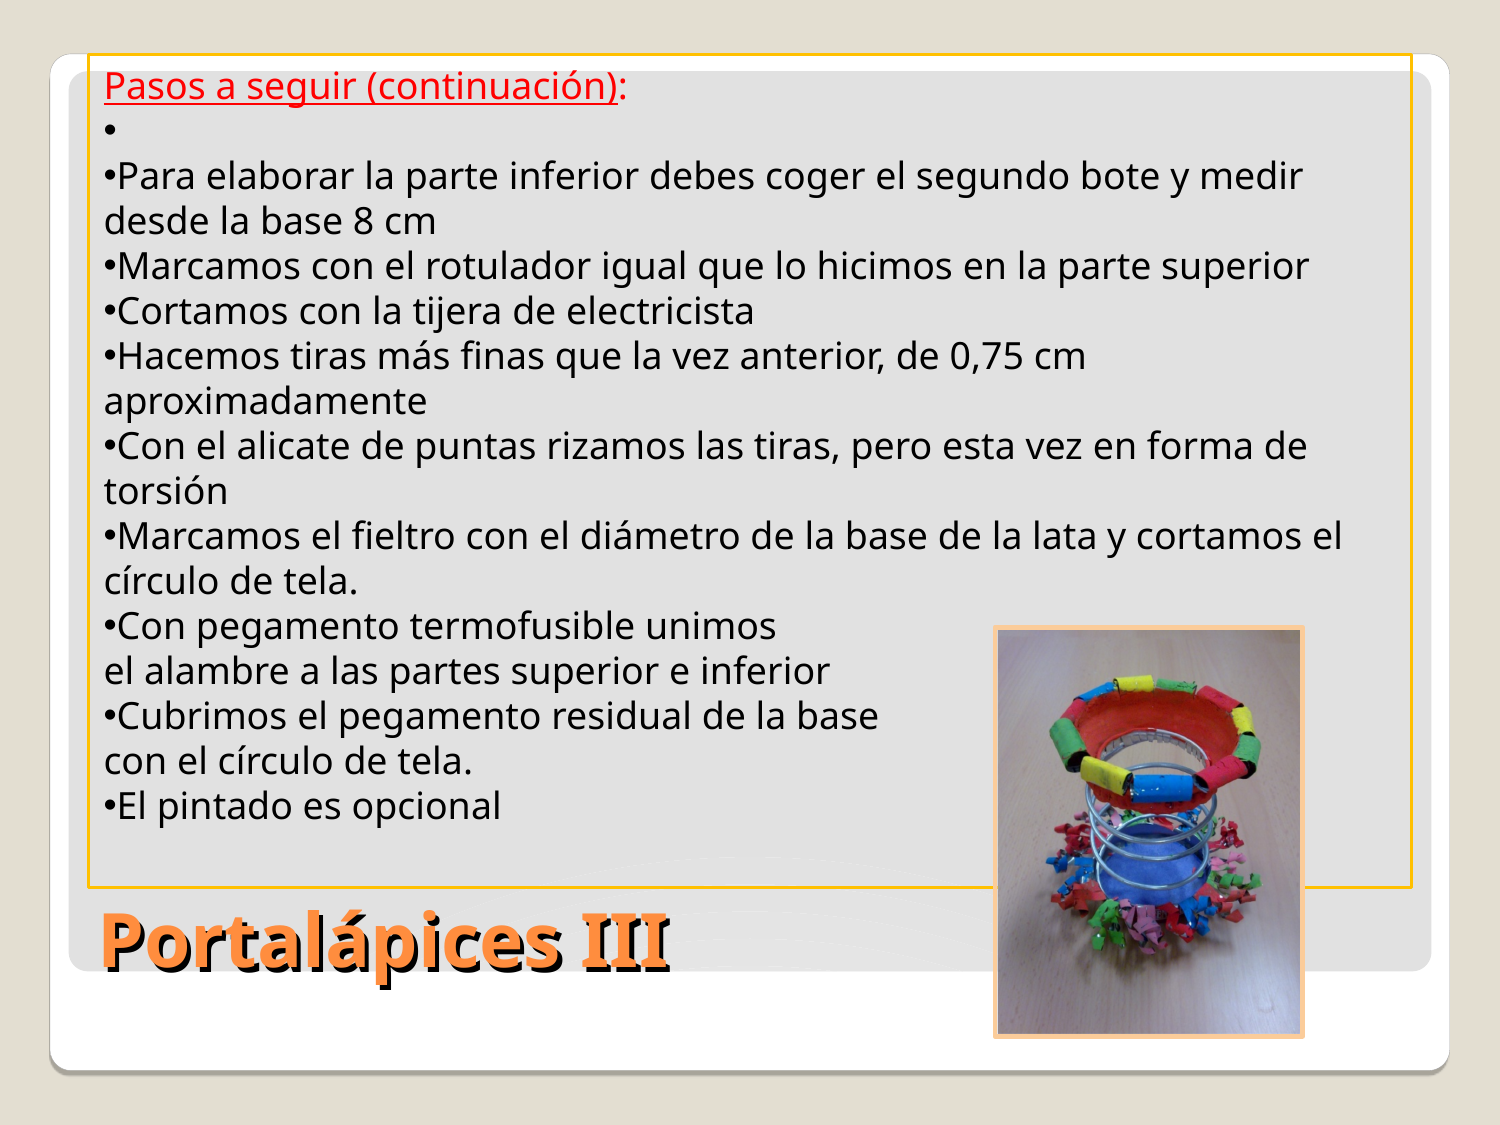

Pasos a seguir (continuación):
Para elaborar la parte inferior debes coger el segundo bote y medir desde la base 8 cm
Marcamos con el rotulador igual que lo hicimos en la parte superior
Cortamos con la tijera de electricista
Hacemos tiras más finas que la vez anterior, de 0,75 cm aproximadamente
Con el alicate de puntas rizamos las tiras, pero esta vez en forma de torsión
Marcamos el fieltro con el diámetro de la base de la lata y cortamos el círculo de tela.
Con pegamento termofusible unimos
el alambre a las partes superior e inferior
Cubrimos el pegamento residual de la base
con el círculo de tela.
El pintado es opcional
# Portalápices III